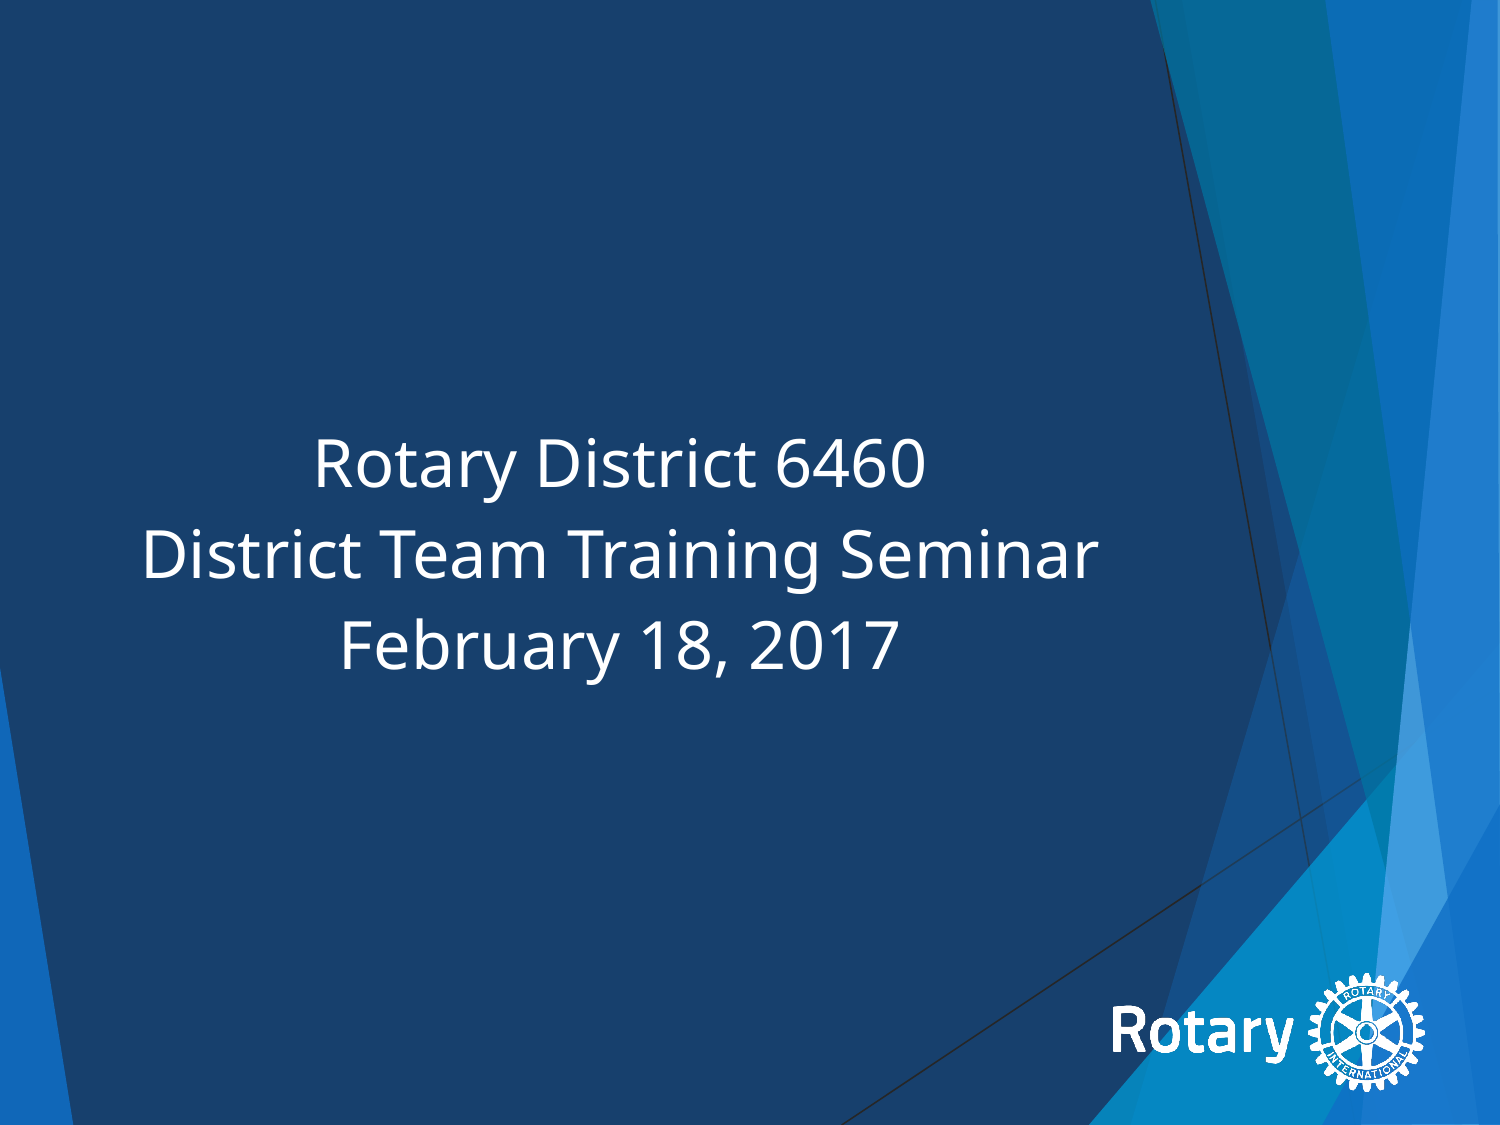

# Rotary District 6460
District Team Training Seminar
February 18, 2017